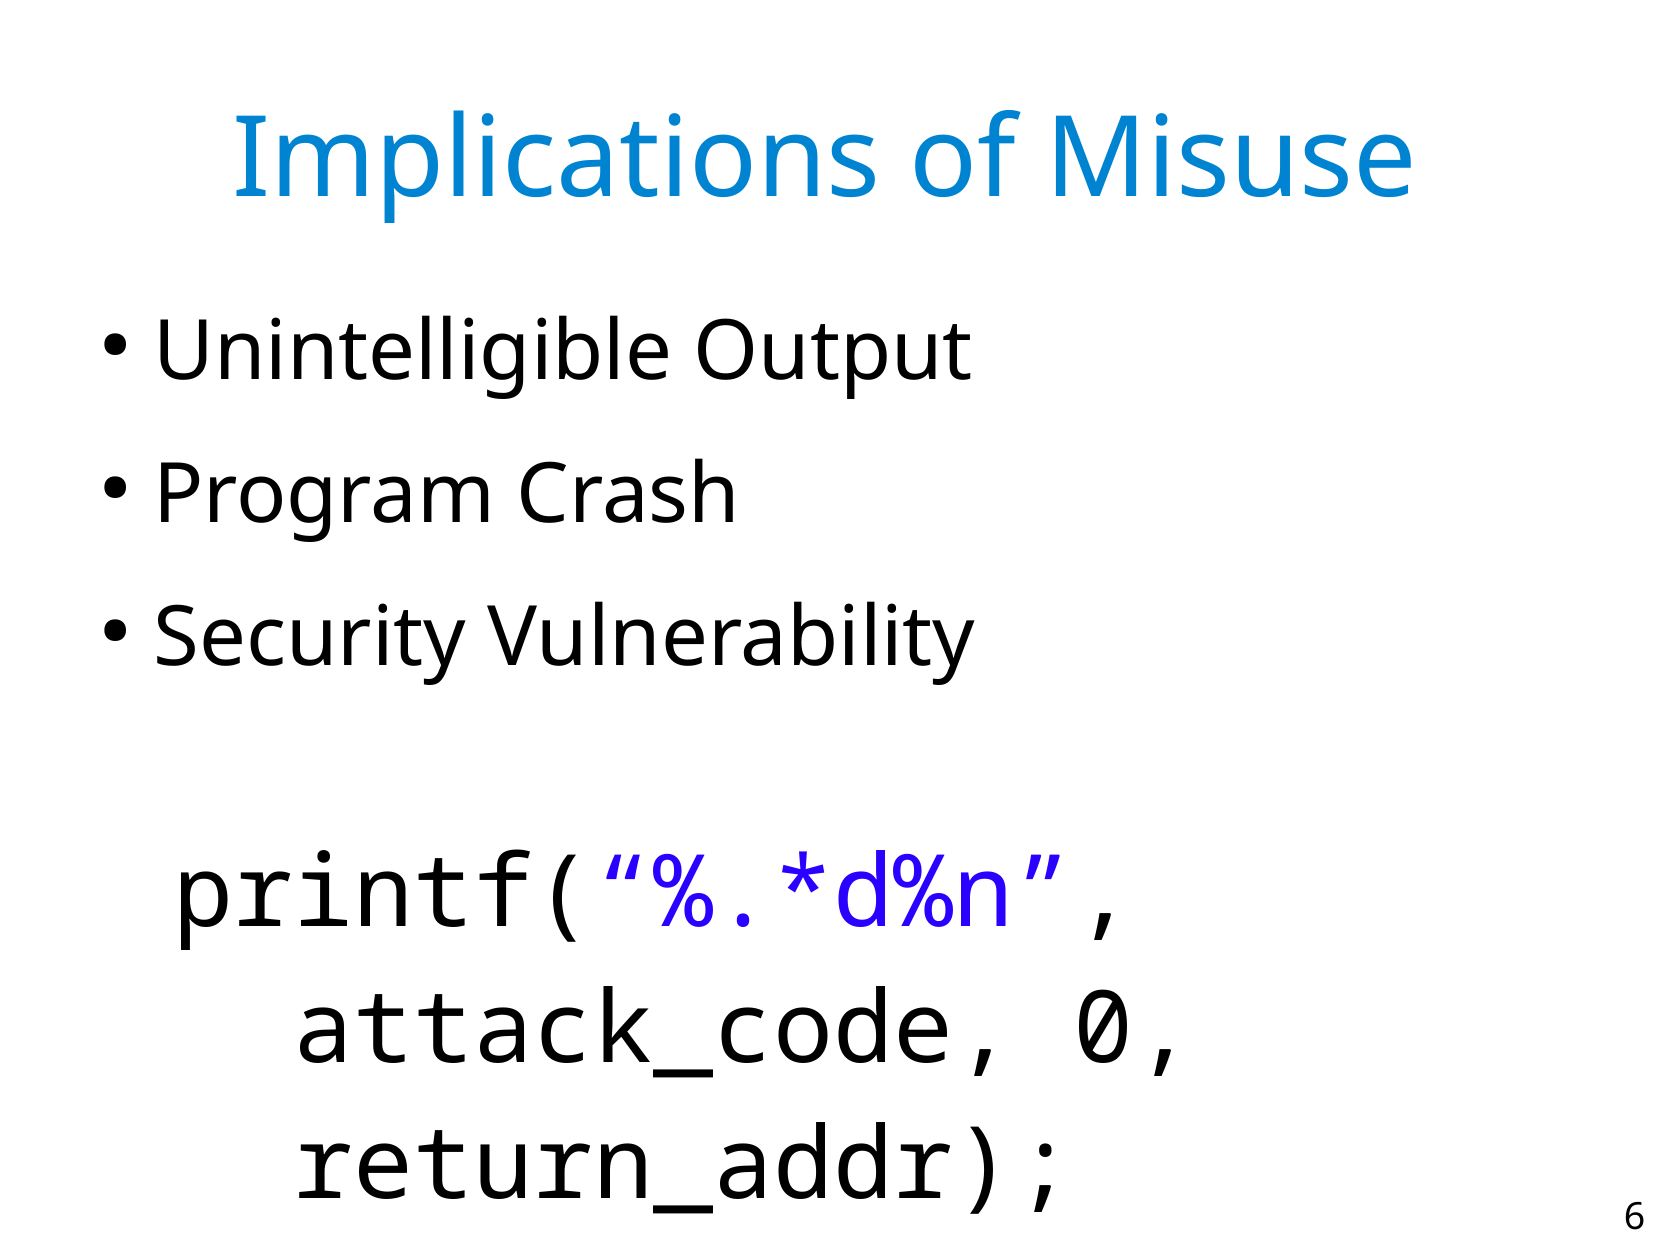

# Implications of Misuse
Unintelligible Output
Program Crash
Security Vulnerability
printf(“%.*d%n”,
 attack_code, 0,
 return_addr);
6